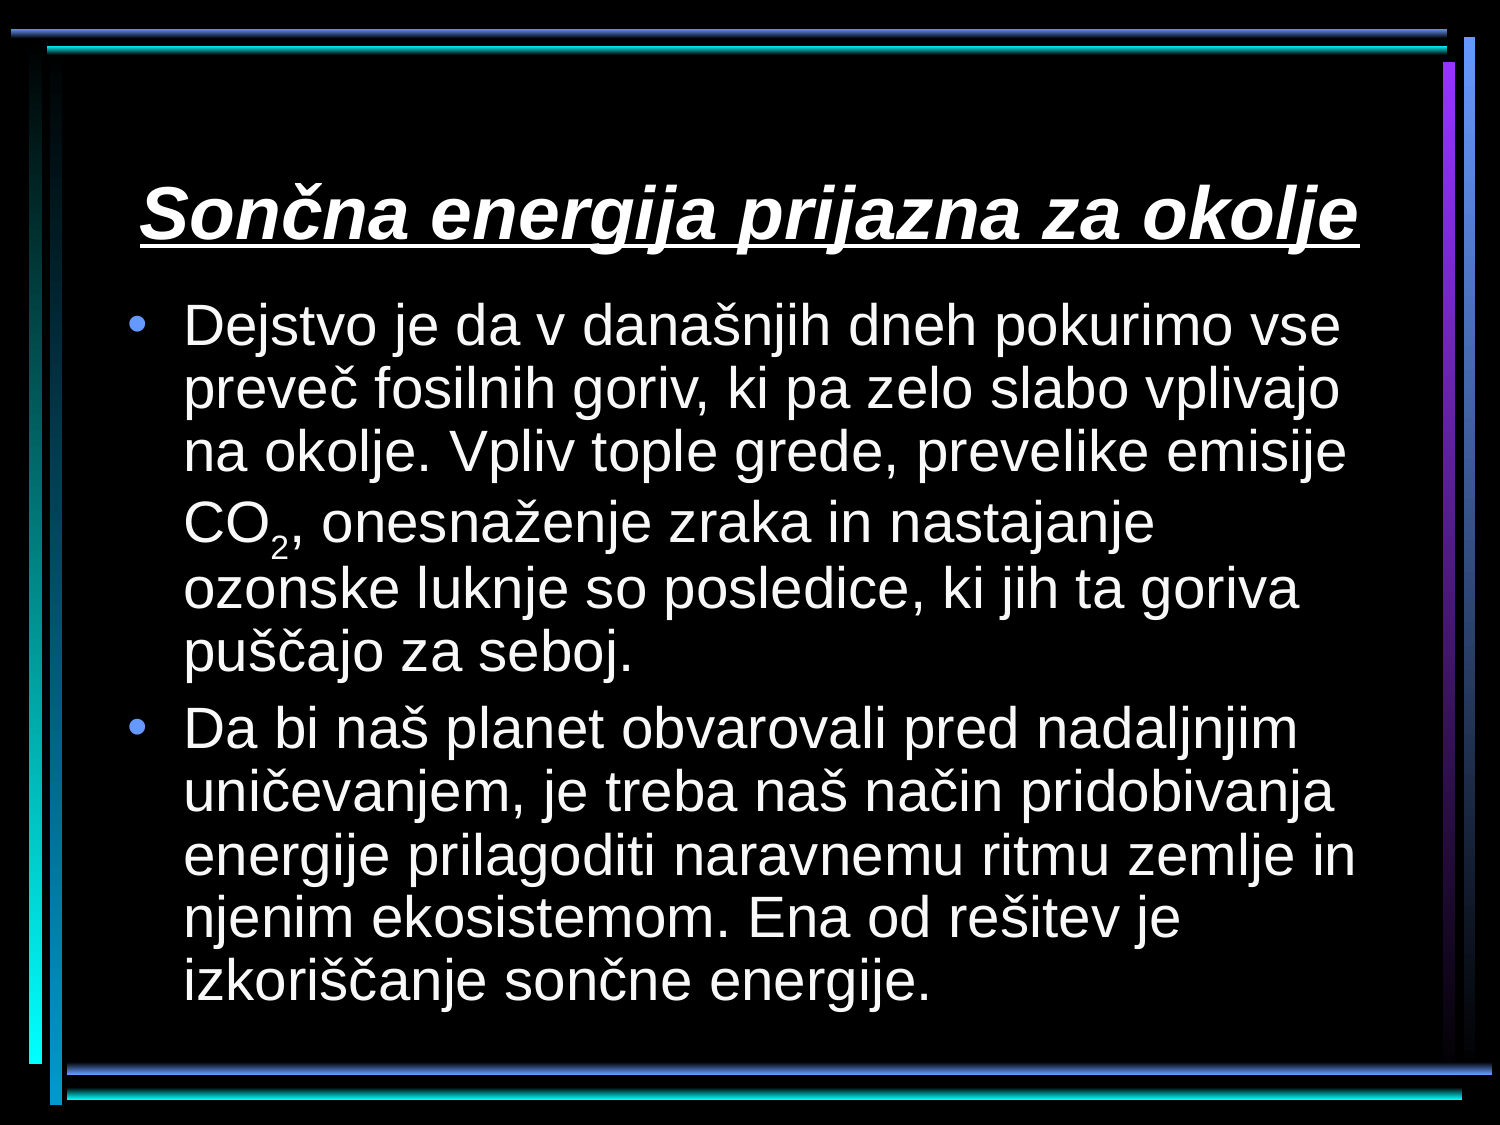

# Sončna energija prijazna za okolje
Dejstvo je da v današnjih dneh pokurimo vse preveč fosilnih goriv, ki pa zelo slabo vplivajo na okolje. Vpliv tople grede, prevelike emisije CO2, onesnaženje zraka in nastajanje ozonske luknje so posledice, ki jih ta goriva puščajo za seboj.
Da bi naš planet obvarovali pred nadaljnjim uničevanjem, je treba naš način pridobivanja energije prilagoditi naravnemu ritmu zemlje in njenim ekosistemom. Ena od rešitev je izkoriščanje sončne energije.